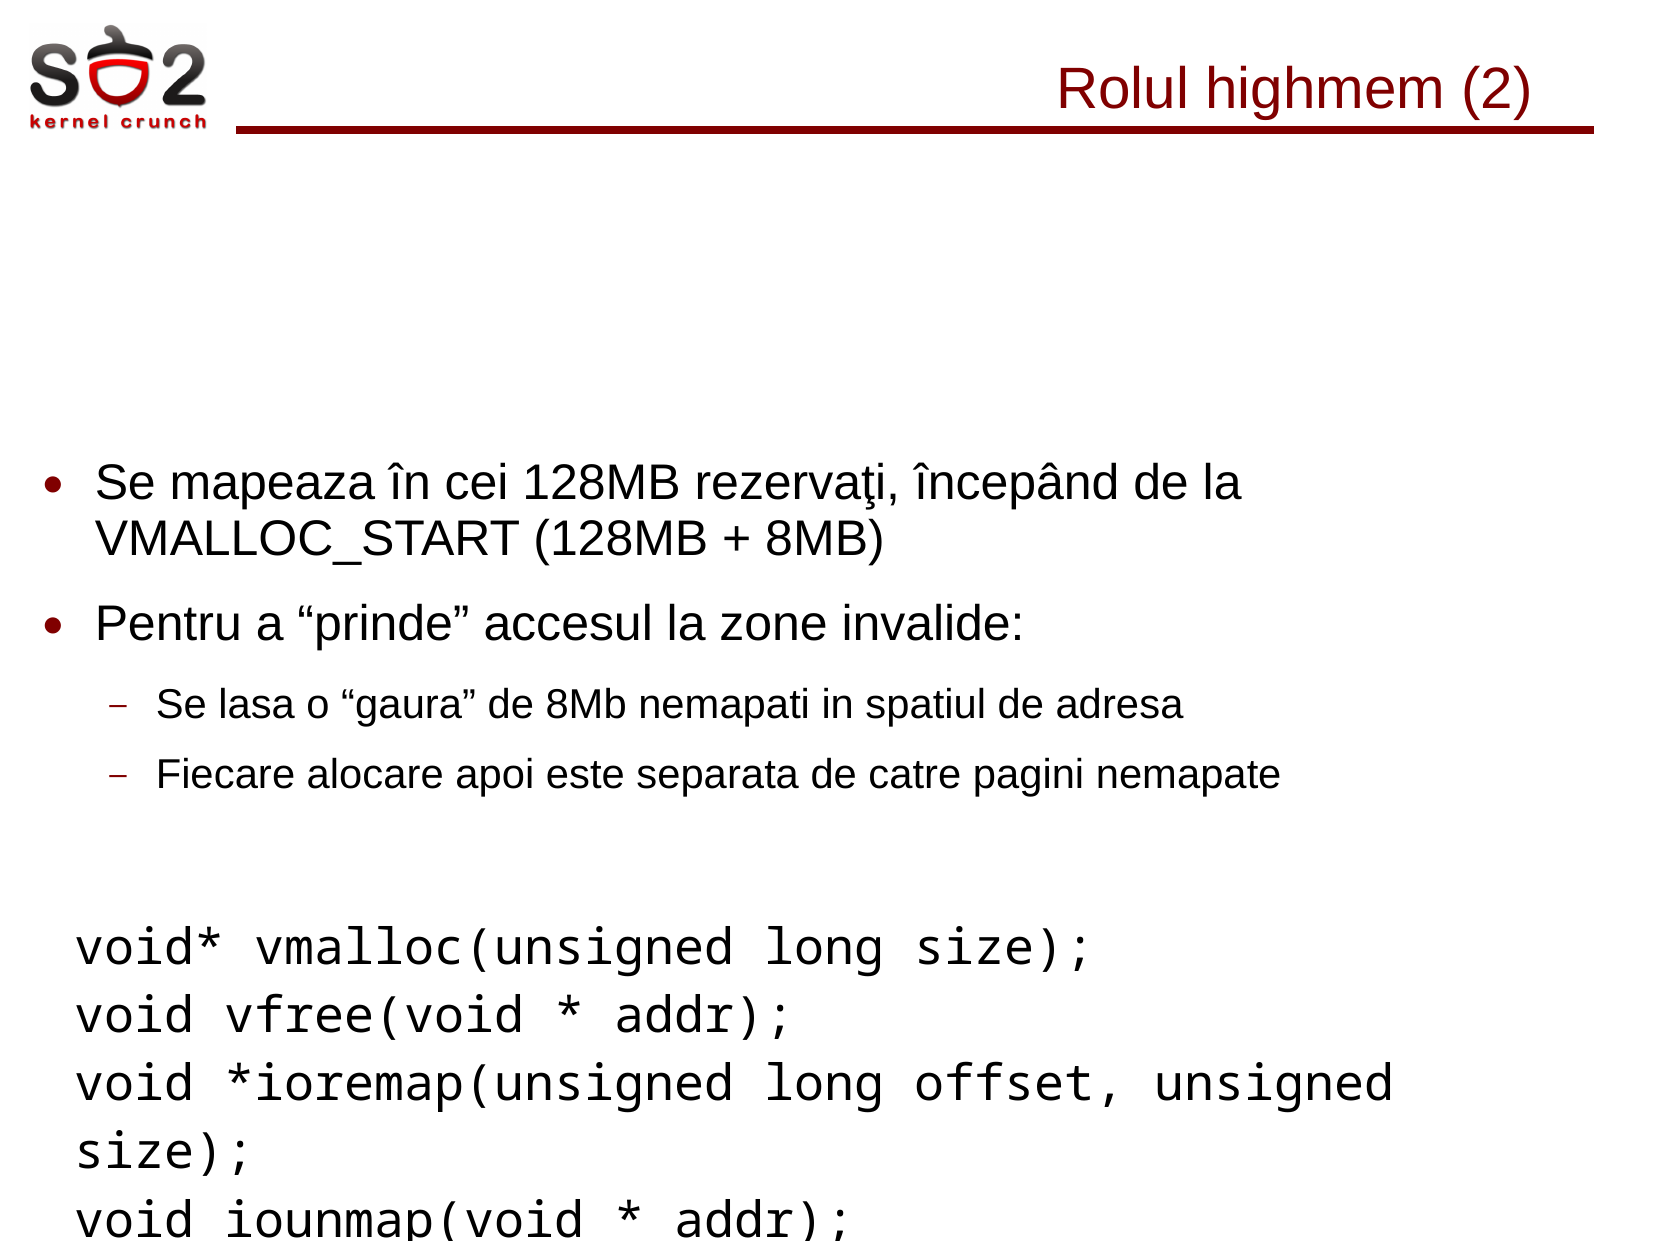

# Rolul highmem (2)
Se mapeaza în cei 128MB rezervaţi, începând de la VMALLOC_START (128MB + 8MB)
Pentru a “prinde” accesul la zone invalide:
Se lasa o “gaura” de 8Mb nemapati in spatiul de adresa
Fiecare alocare apoi este separata de catre pagini nemapate
void* vmalloc(unsigned long size);
void vfree(void * addr);
void *ioremap(unsigned long offset, unsigned size);
void iounmap(void * addr);